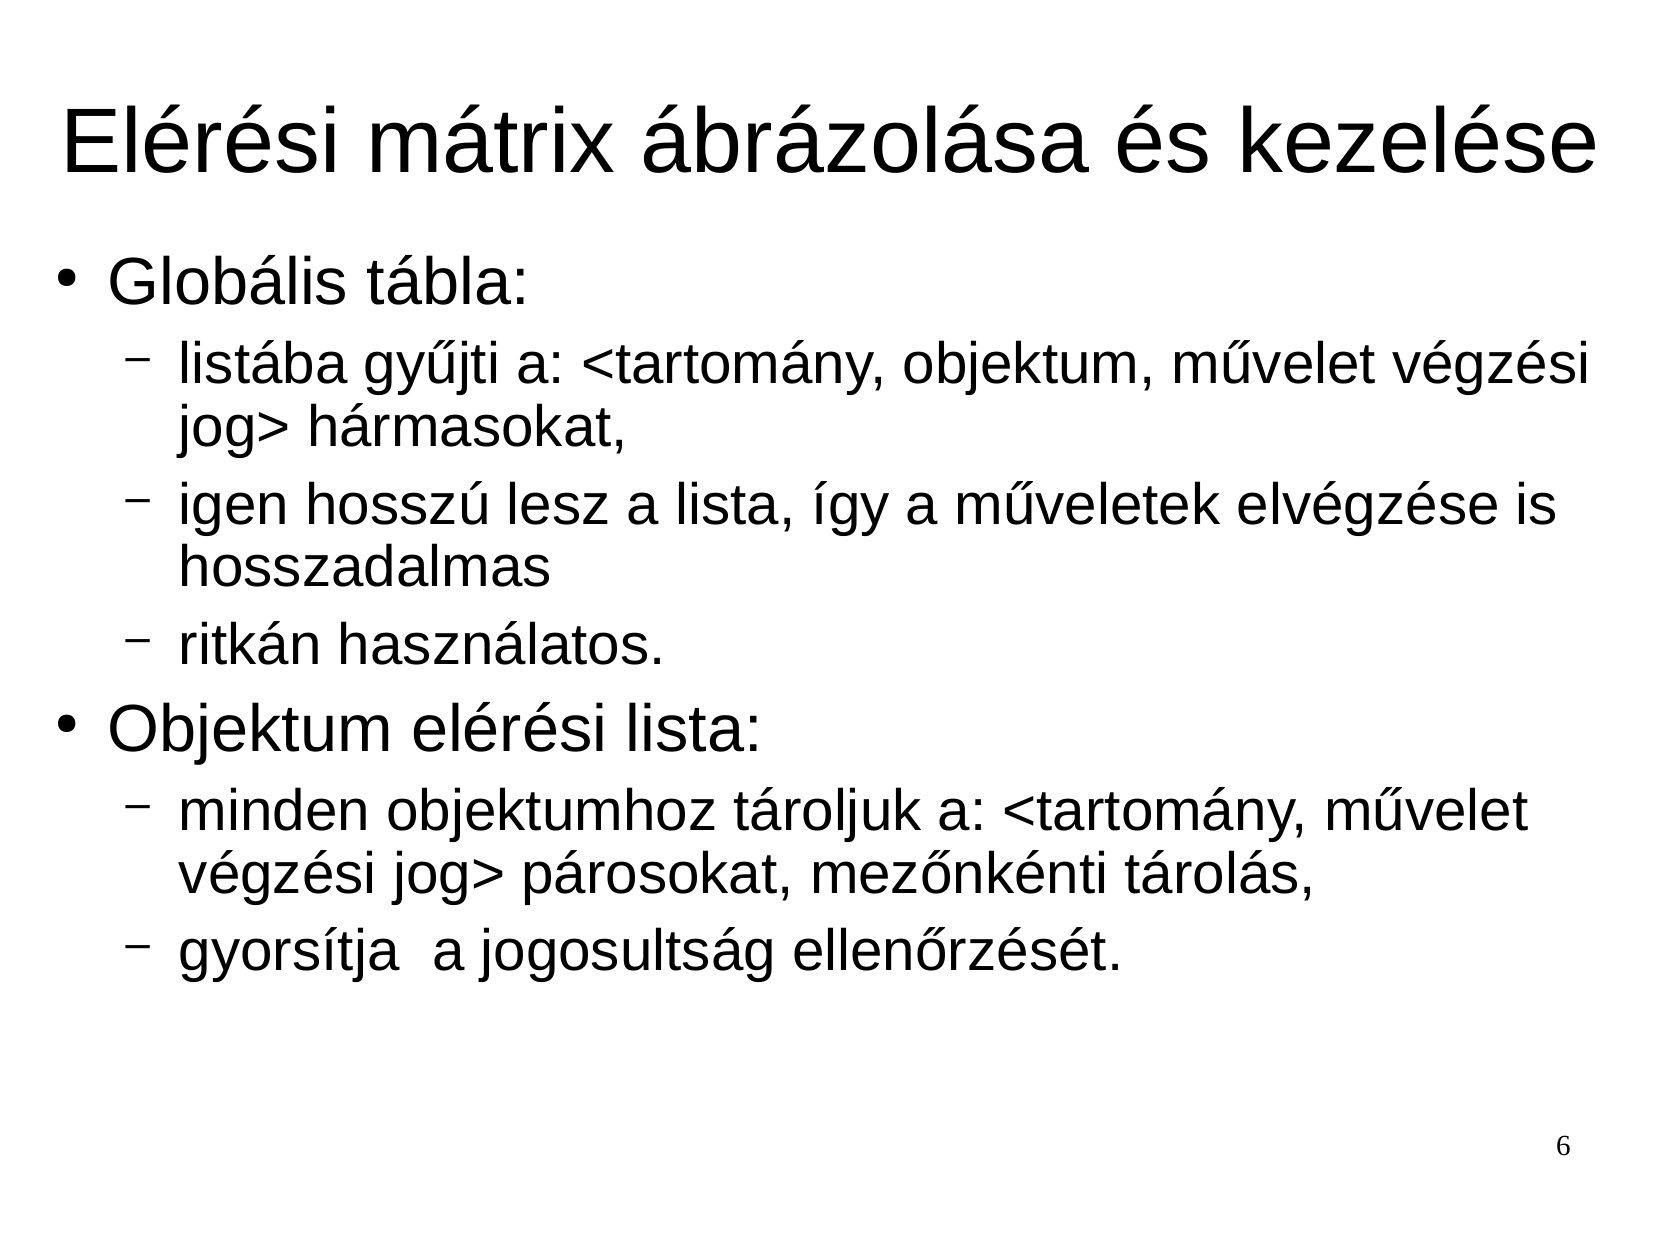

# Elérési mátrix ábrázolása és kezelése
Globális tábla:
listába gyűjti a: <tartomány, objektum, művelet végzési jog> hármasokat,
igen hosszú lesz a lista, így a műveletek elvégzése is hosszadalmas
ritkán használatos.
Objektum elérési lista:
minden objektumhoz tároljuk a: <tartomány, művelet végzési jog> párosokat, mezőnkénti tárolás,
gyorsítja a jogosultság ellenőrzését.
6